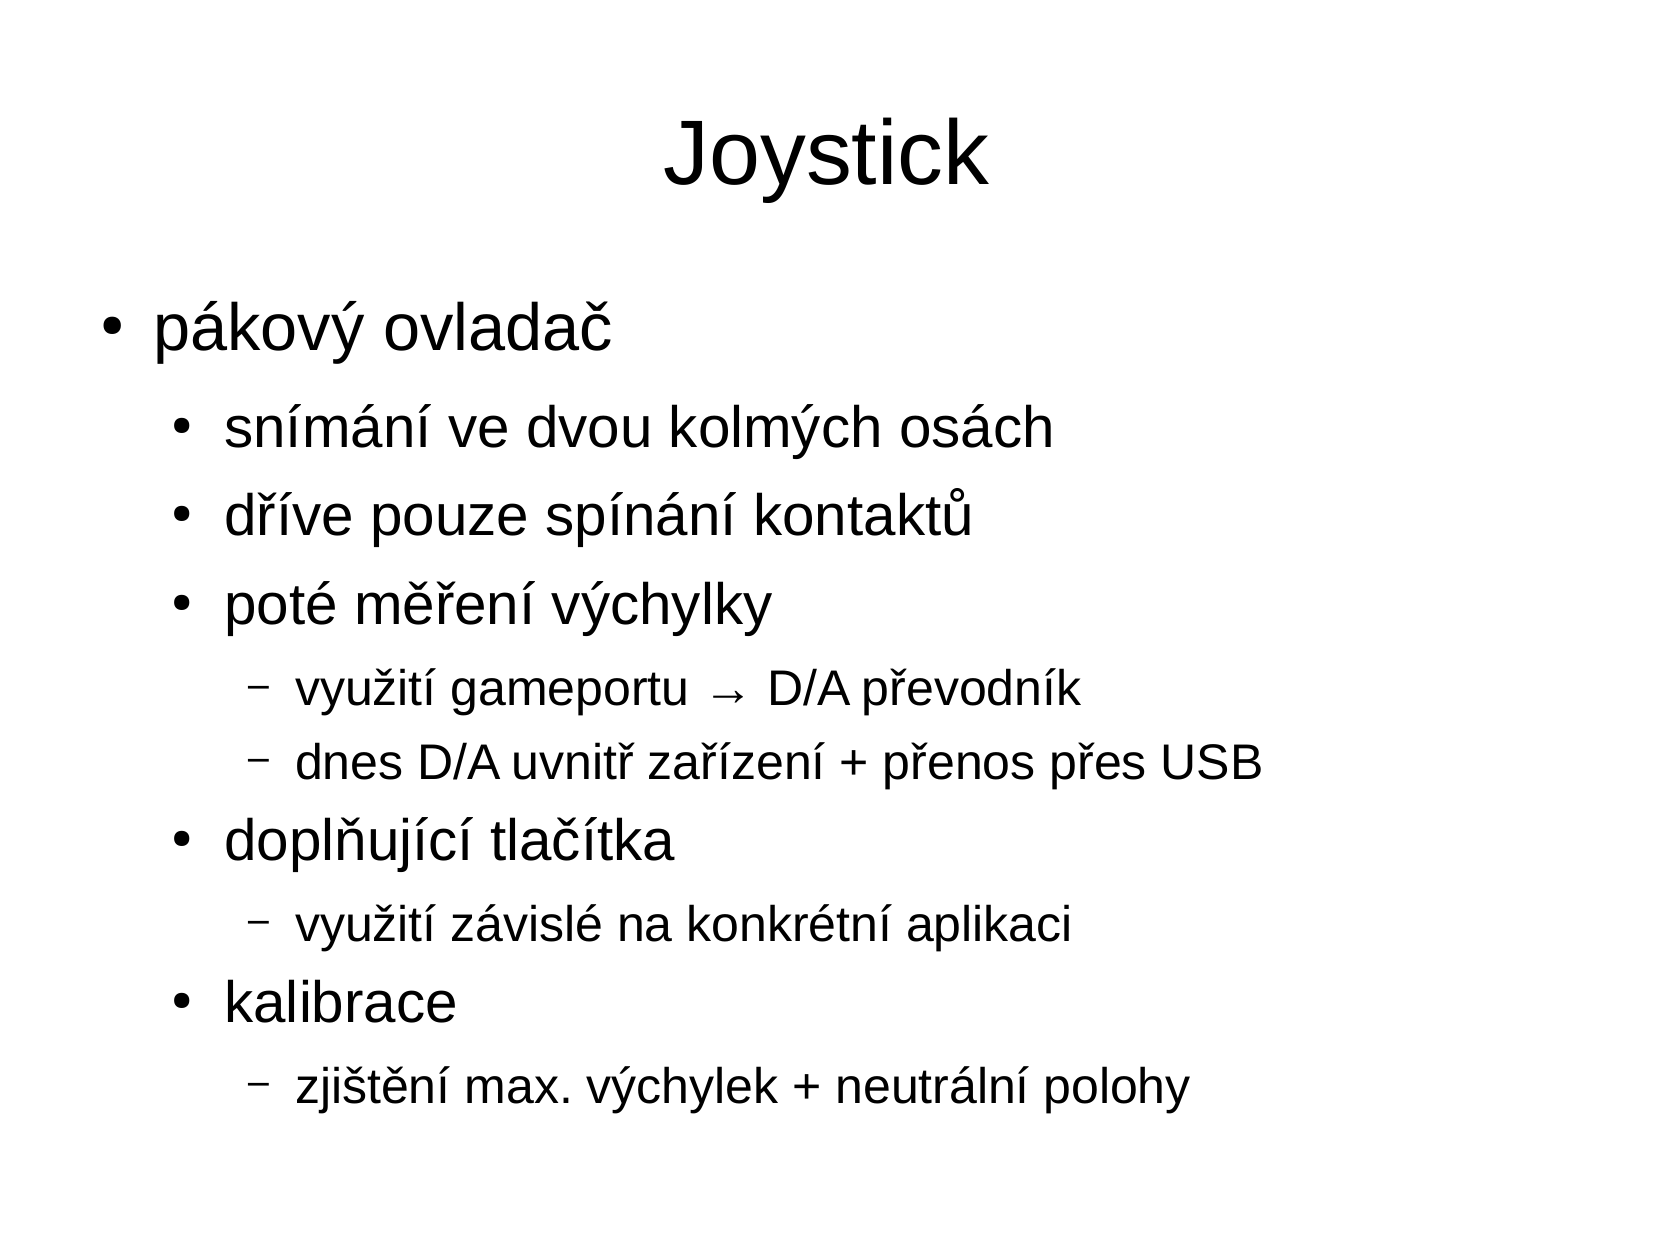

# Joystick
pákový ovladač
snímání ve dvou kolmých osách
dříve pouze spínání kontaktů
poté měření výchylky
využití gameportu → D/A převodník
dnes D/A uvnitř zařízení + přenos přes USB
doplňující tlačítka
využití závislé na konkrétní aplikaci
kalibrace
zjištění max. výchylek + neutrální polohy